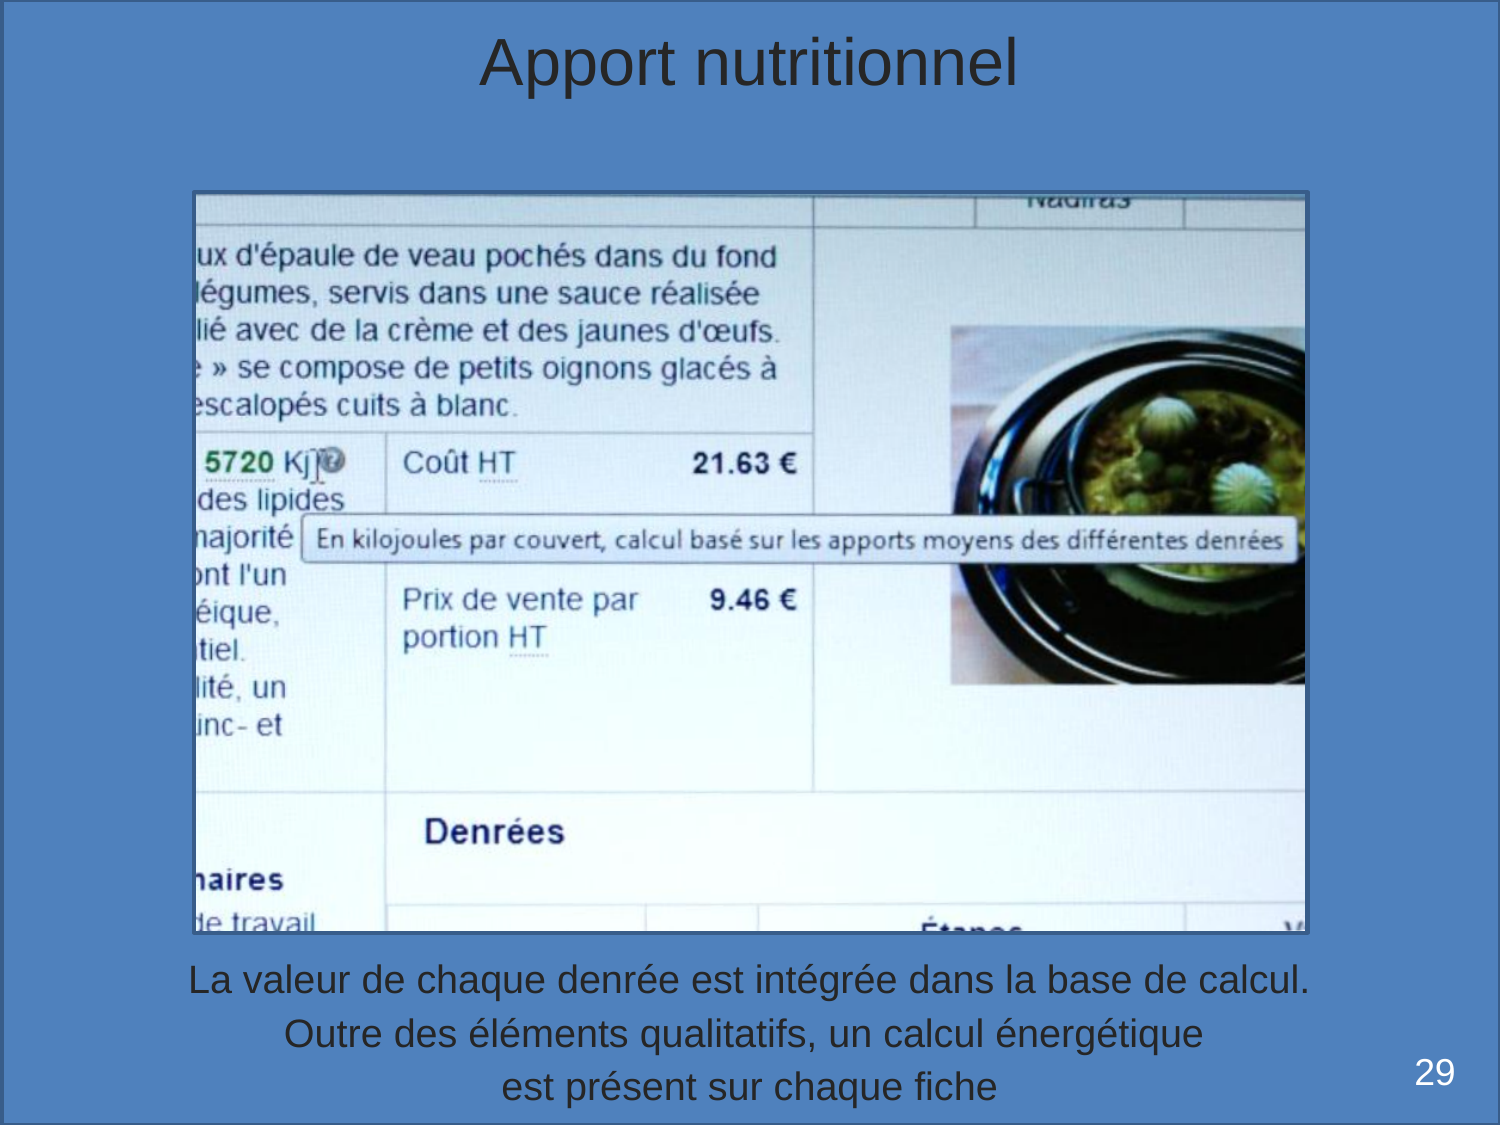

Apport nutritionnel
# La valeur de chaque denrée est intégrée dans la base de calcul.
Outre des éléments qualitatifs, un calcul énergétique
est présent sur chaque fiche